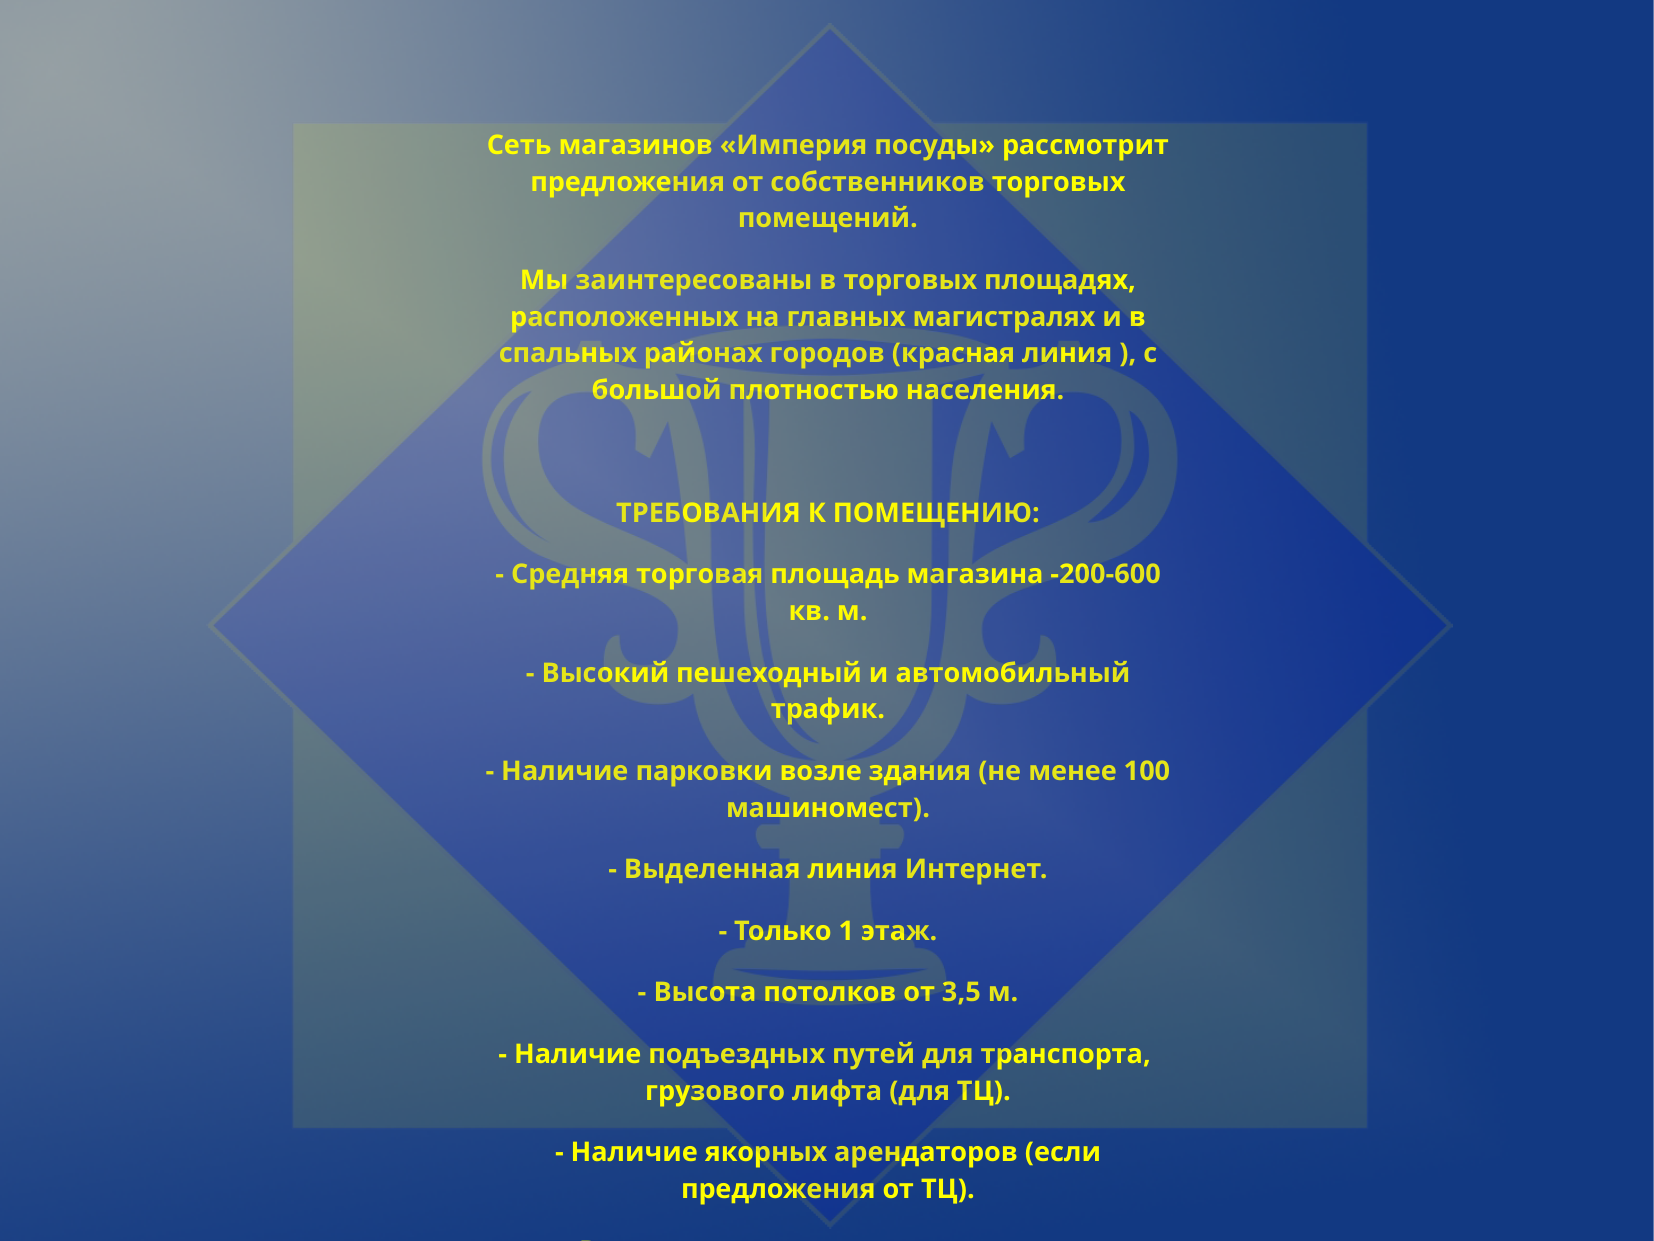

Сеть магазинов «Империя посуды» рассмотрит предложения от собственников торговых помещений.
Мы заинтересованы в торговых площадях, расположенных на главных магистралях и в спальных районах городов (красная линия ), с большой плотностью населения.
ТРЕБОВАНИЯ К ПОМЕЩЕНИЮ:
- Средняя торговая площадь магазина -200-600 кв. м.
- Высокий пешеходный и автомобильный трафик.
- Наличие парковки возле здания (не менее 100 машиномест).
- Выделенная линия Интернет.
- Только 1 этаж.
- Высота потолков от 3,5 м.
- Наличие подъездных путей для транспорта, грузового лифта (для ТЦ).
- Наличие якорных арендаторов (если предложения от ТЦ).
- Возможность заключения договора долгосрочной аренды помещения с оформлением в Регистрационной палате.